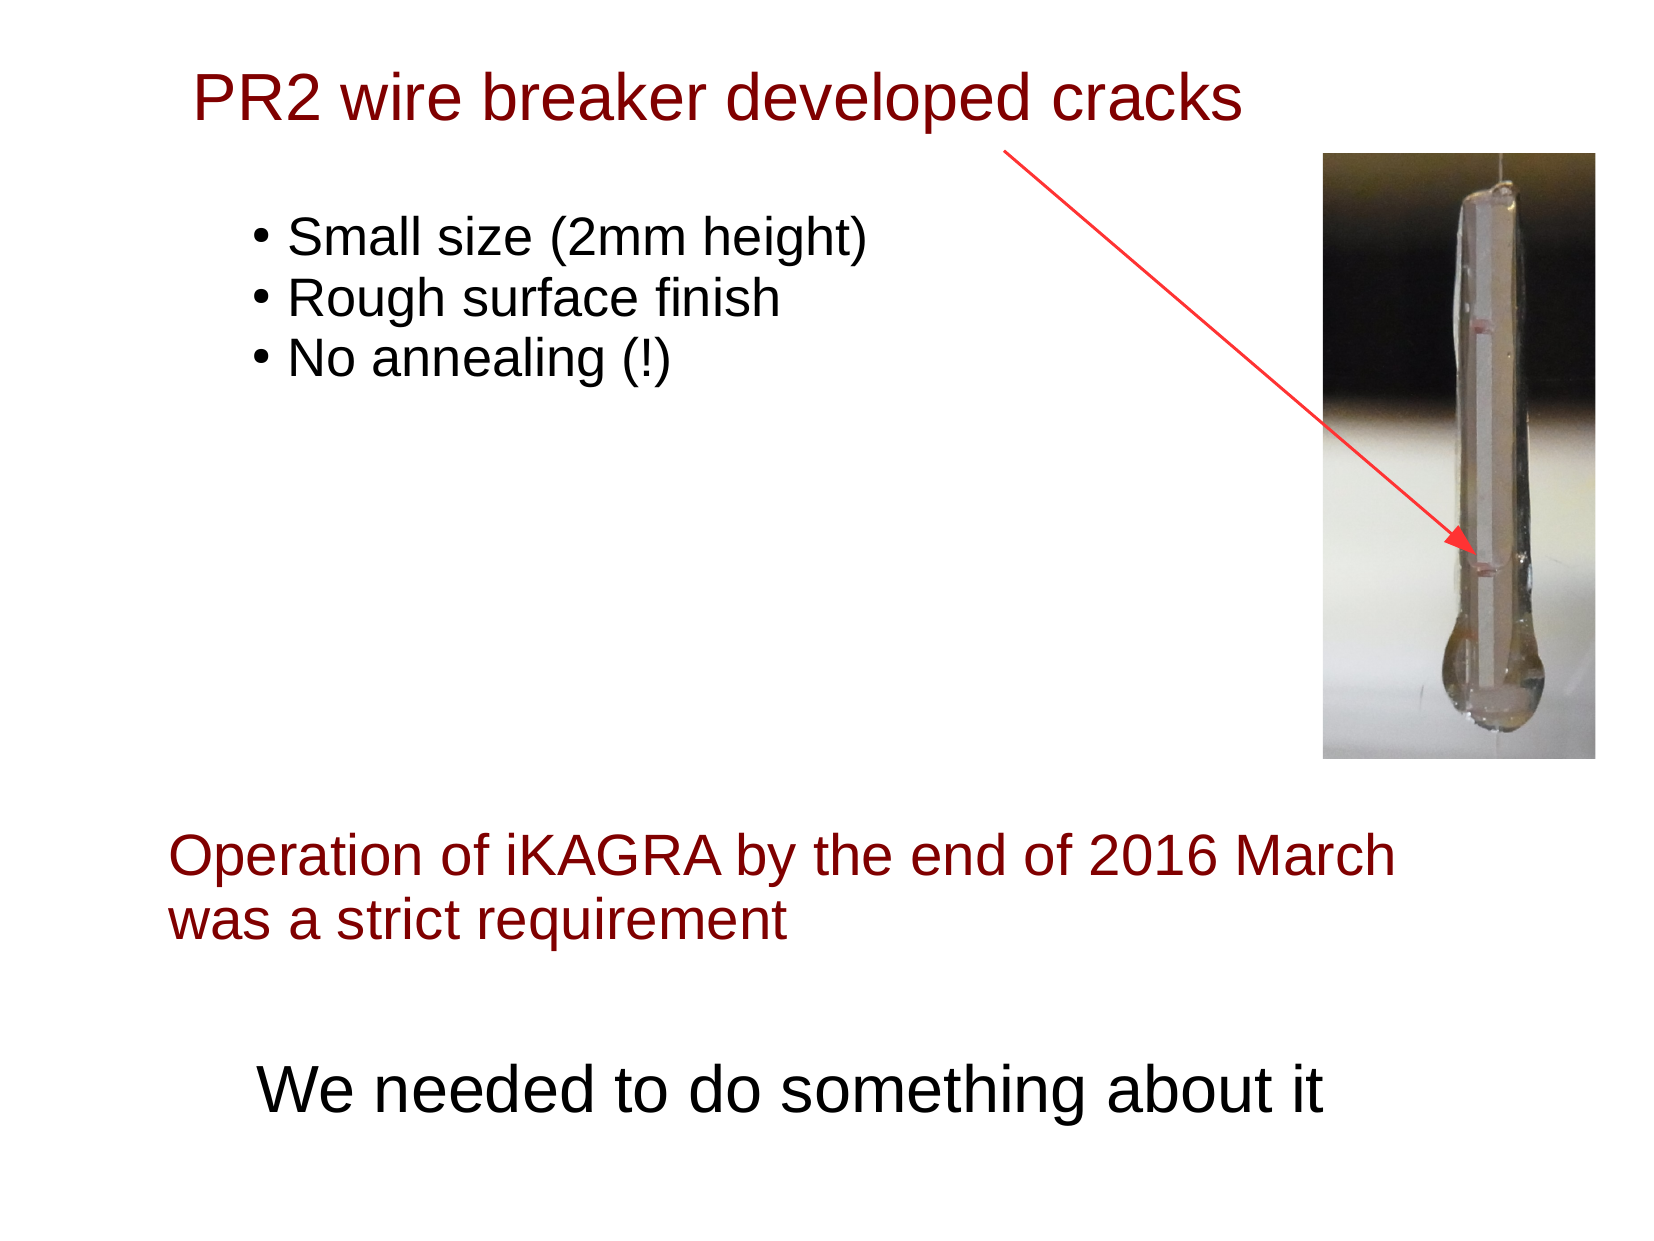

PR2 wire breaker developed cracks
Small size (2mm height)
Rough surface finish
No annealing (!)
Operation of iKAGRA by the end of 2016 March
was a strict requirement
We needed to do something about it